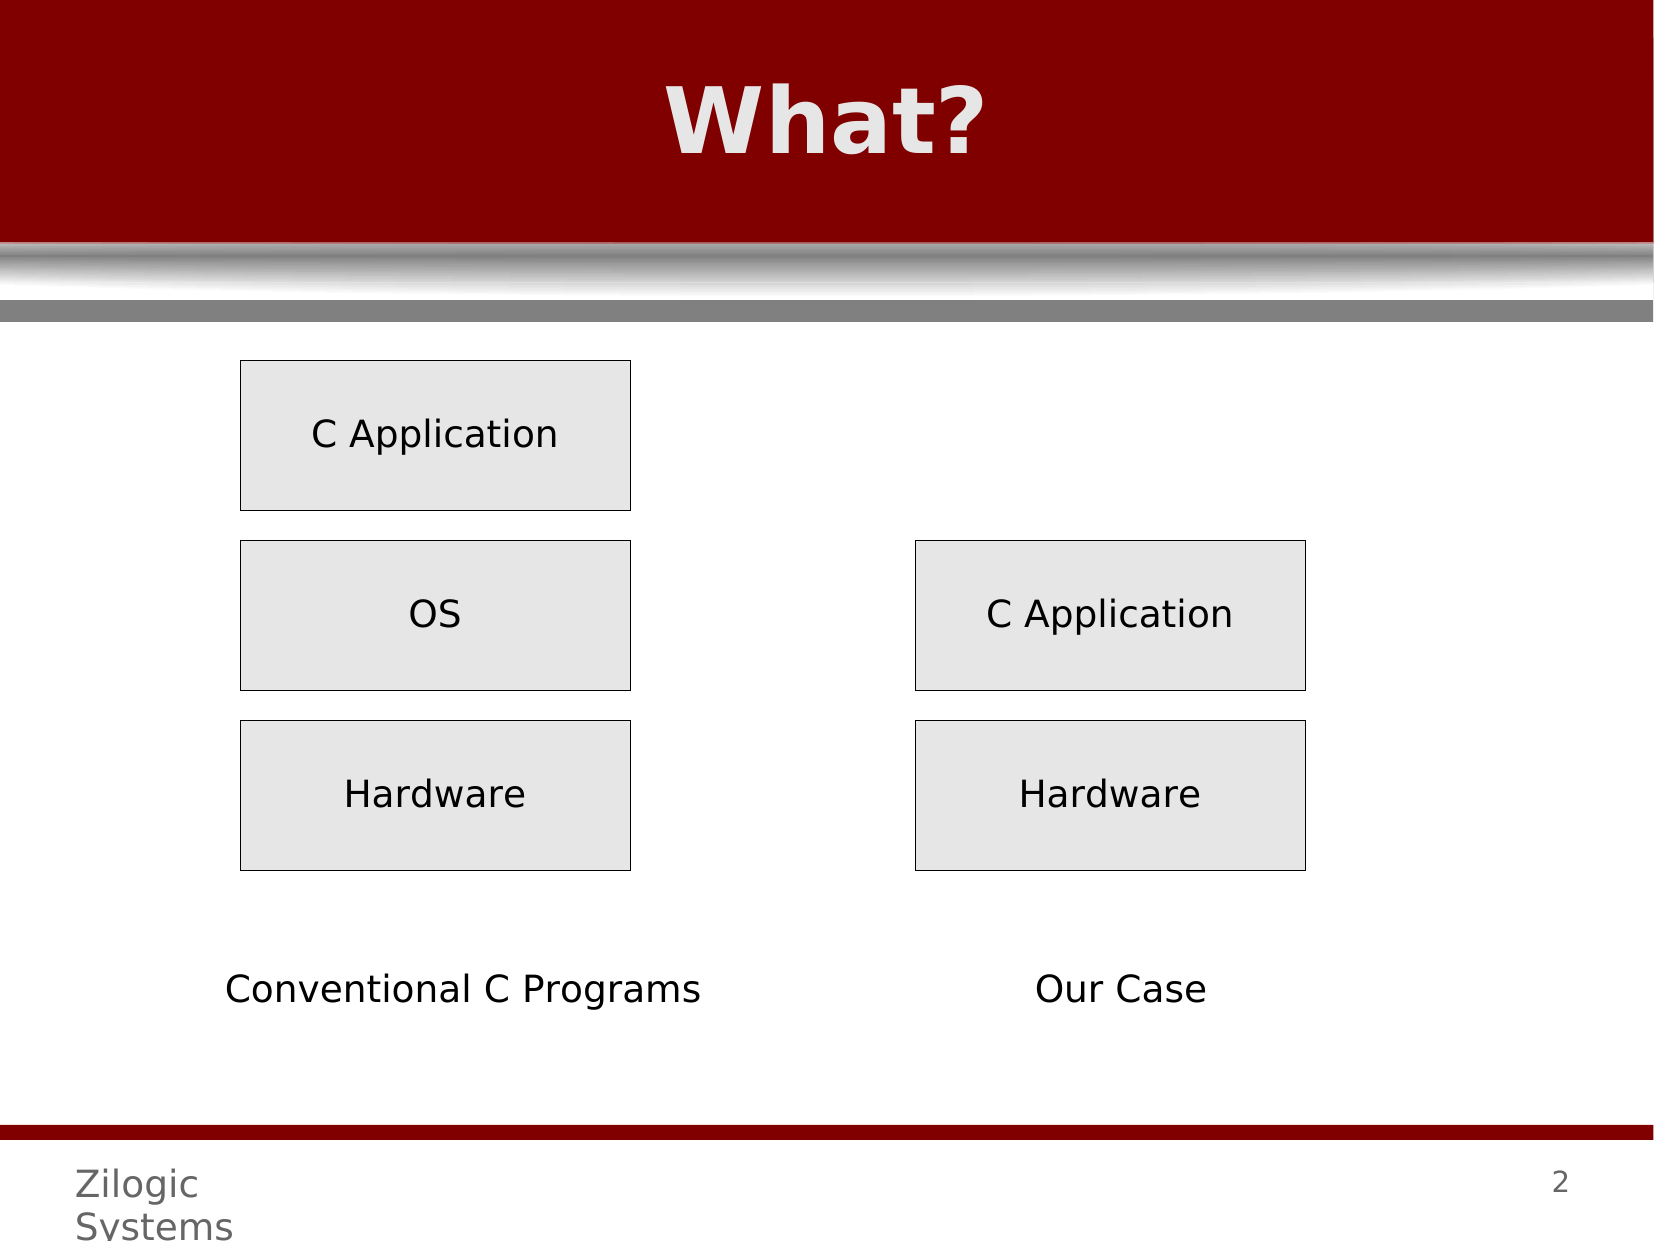

# What?
C Application
OS
C Application
Hardware
Hardware
Conventional C Programs
Our Case
2